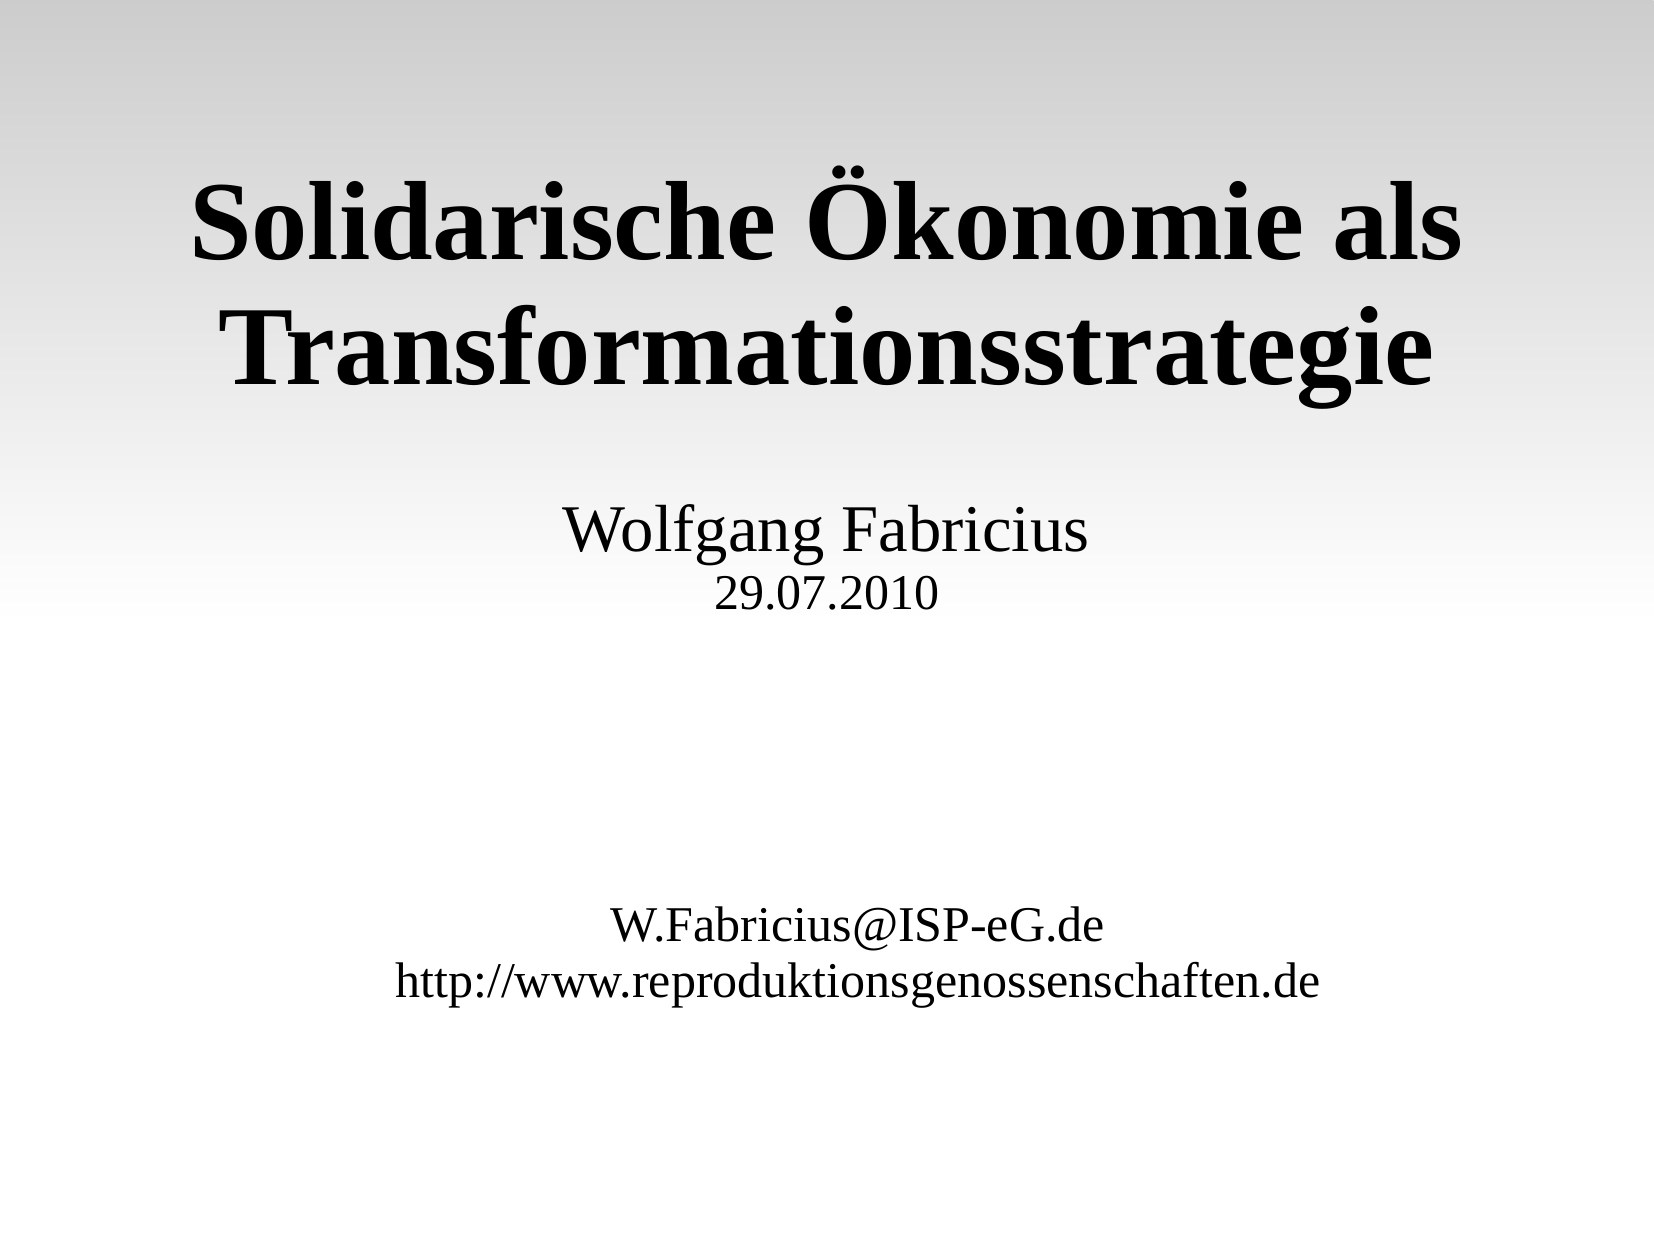

Solidarische Ökonomie als Transformationsstrategie
Wolfgang Fabricius
29.07.2010
 W.Fabricius@ISP-eG.de
 http://www.reproduktionsgenossenschaften.de